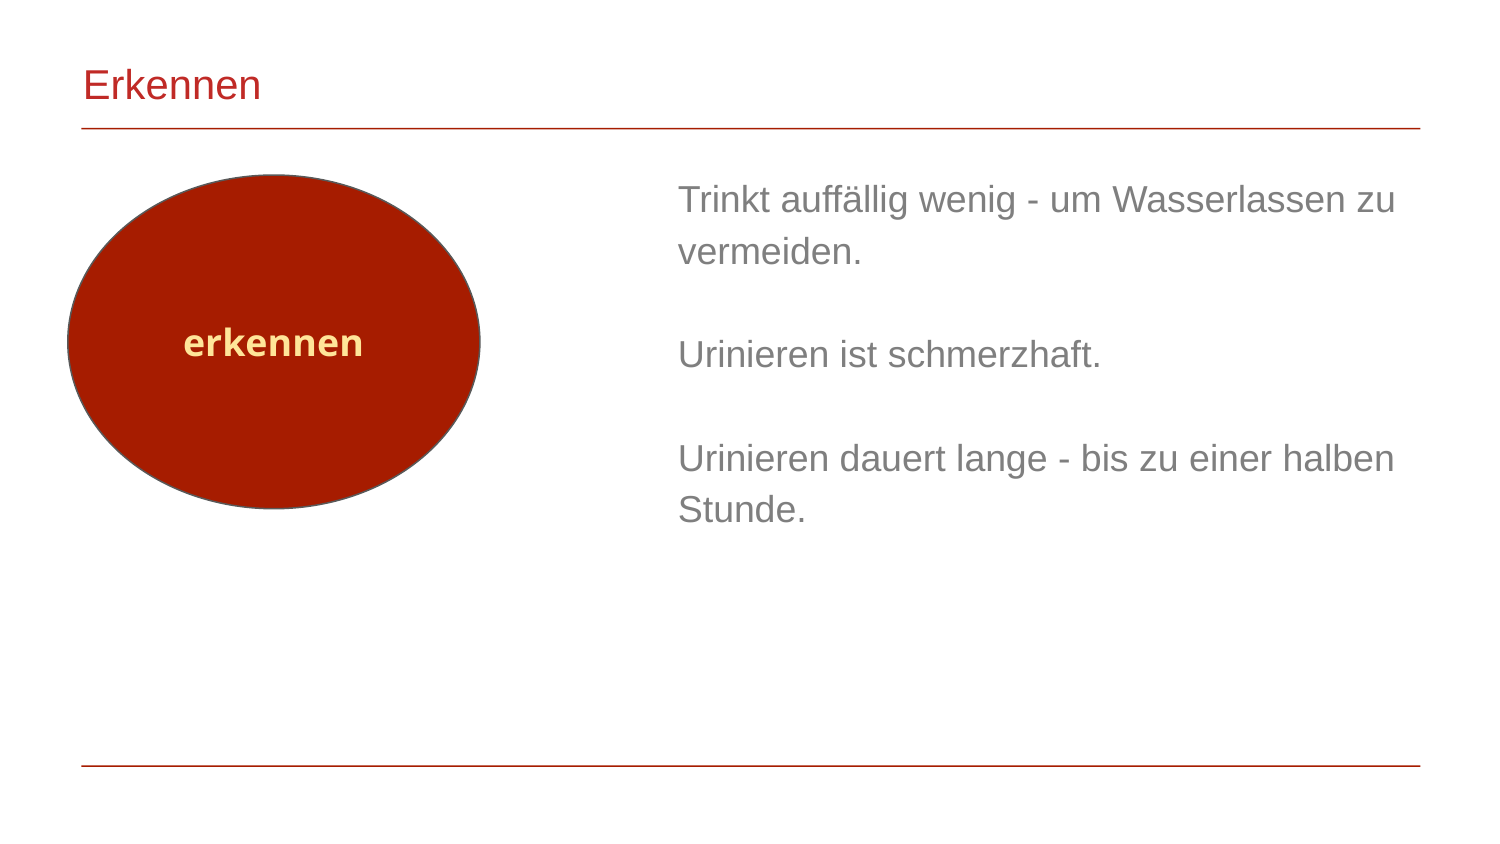

Erkennen
Trinkt auffällig wenig - um Wasserlassen zu vermeiden.
Urinieren ist schmerzhaft.
Urinieren dauert lange - bis zu einer halben Stunde.
erkennen